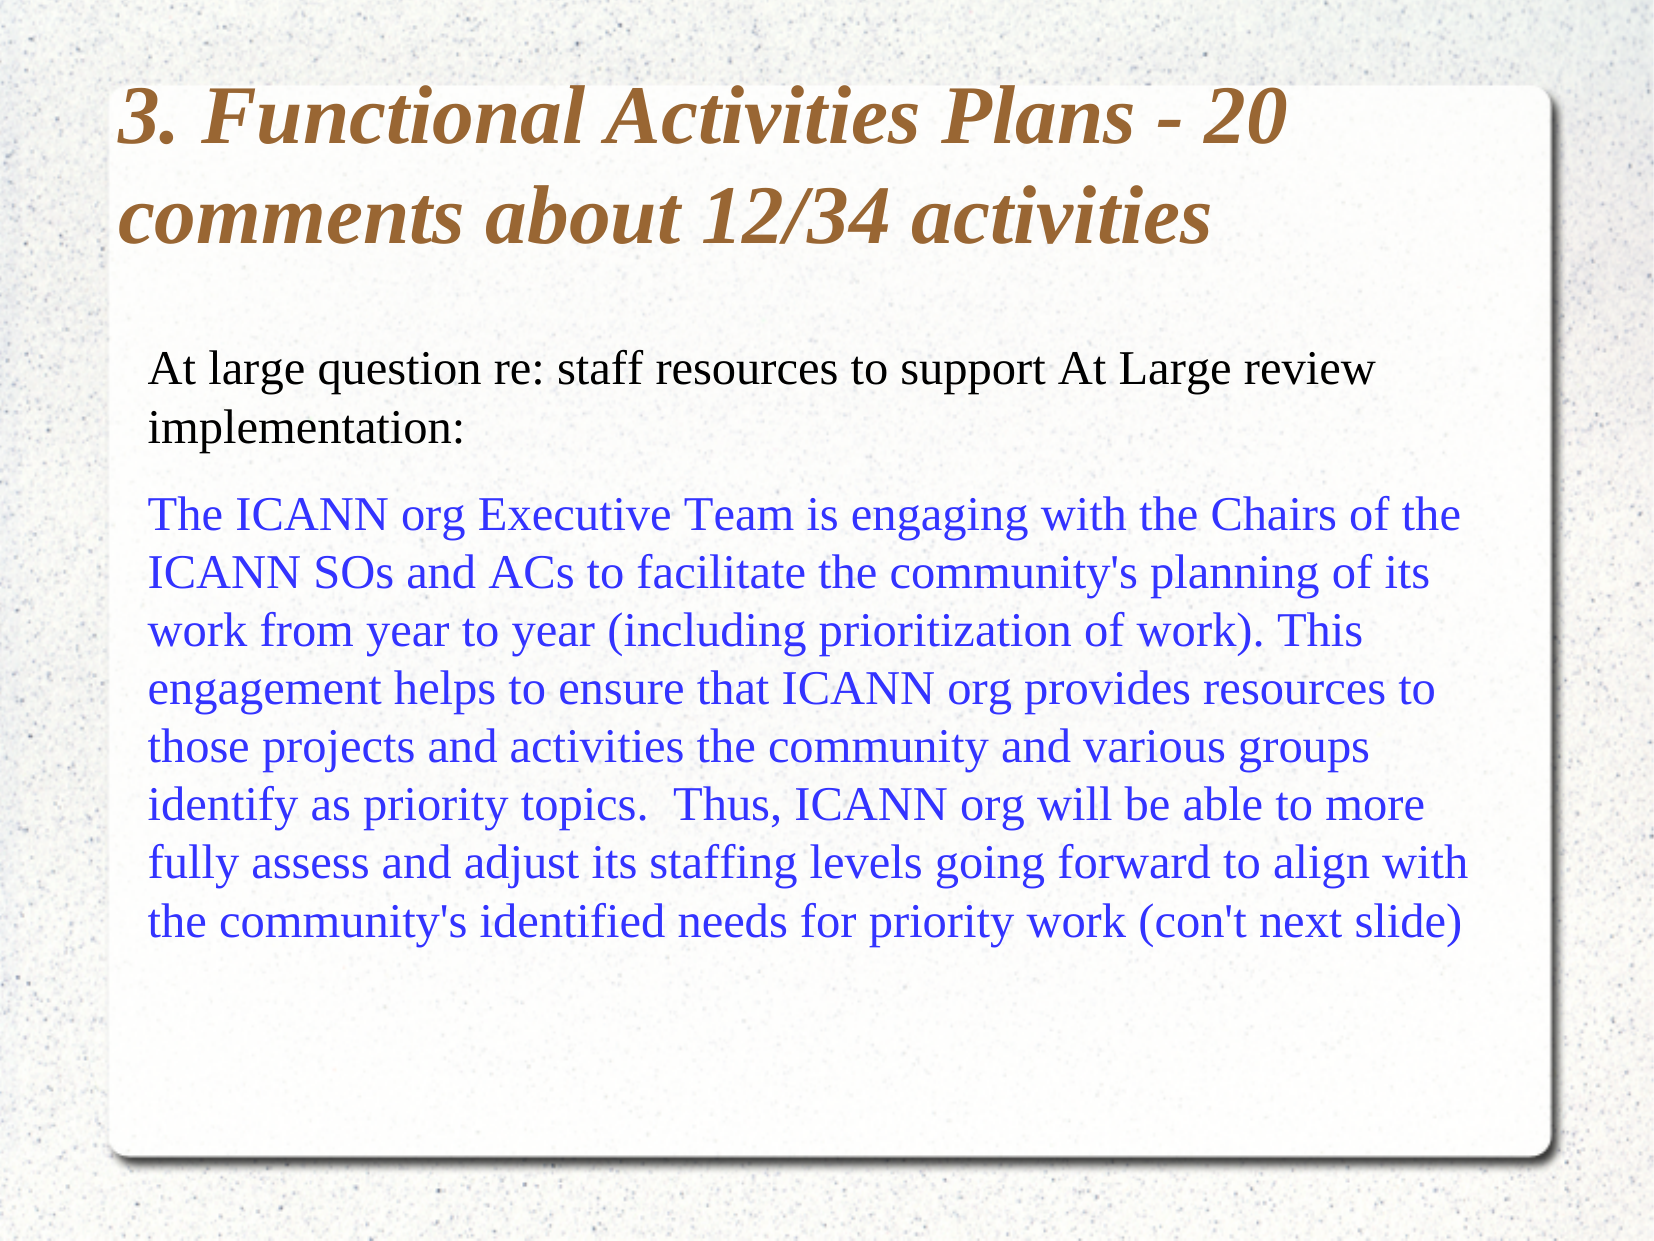

# 3. Functional Activities Plans - 20 comments about 12/34 activities
At large question re: staff resources to support At Large review implementation:
The ICANN org Executive Team is engaging with the Chairs of the ICANN SOs and ACs to facilitate the community's planning of its work from year to year (including prioritization of work). This engagement helps to ensure that ICANN org provides resources to those projects and activities the community and various groups identify as priority topics. Thus, ICANN org will be able to more fully assess and adjust its staffing levels going forward to align with the community's identified needs for priority work (con't next slide)